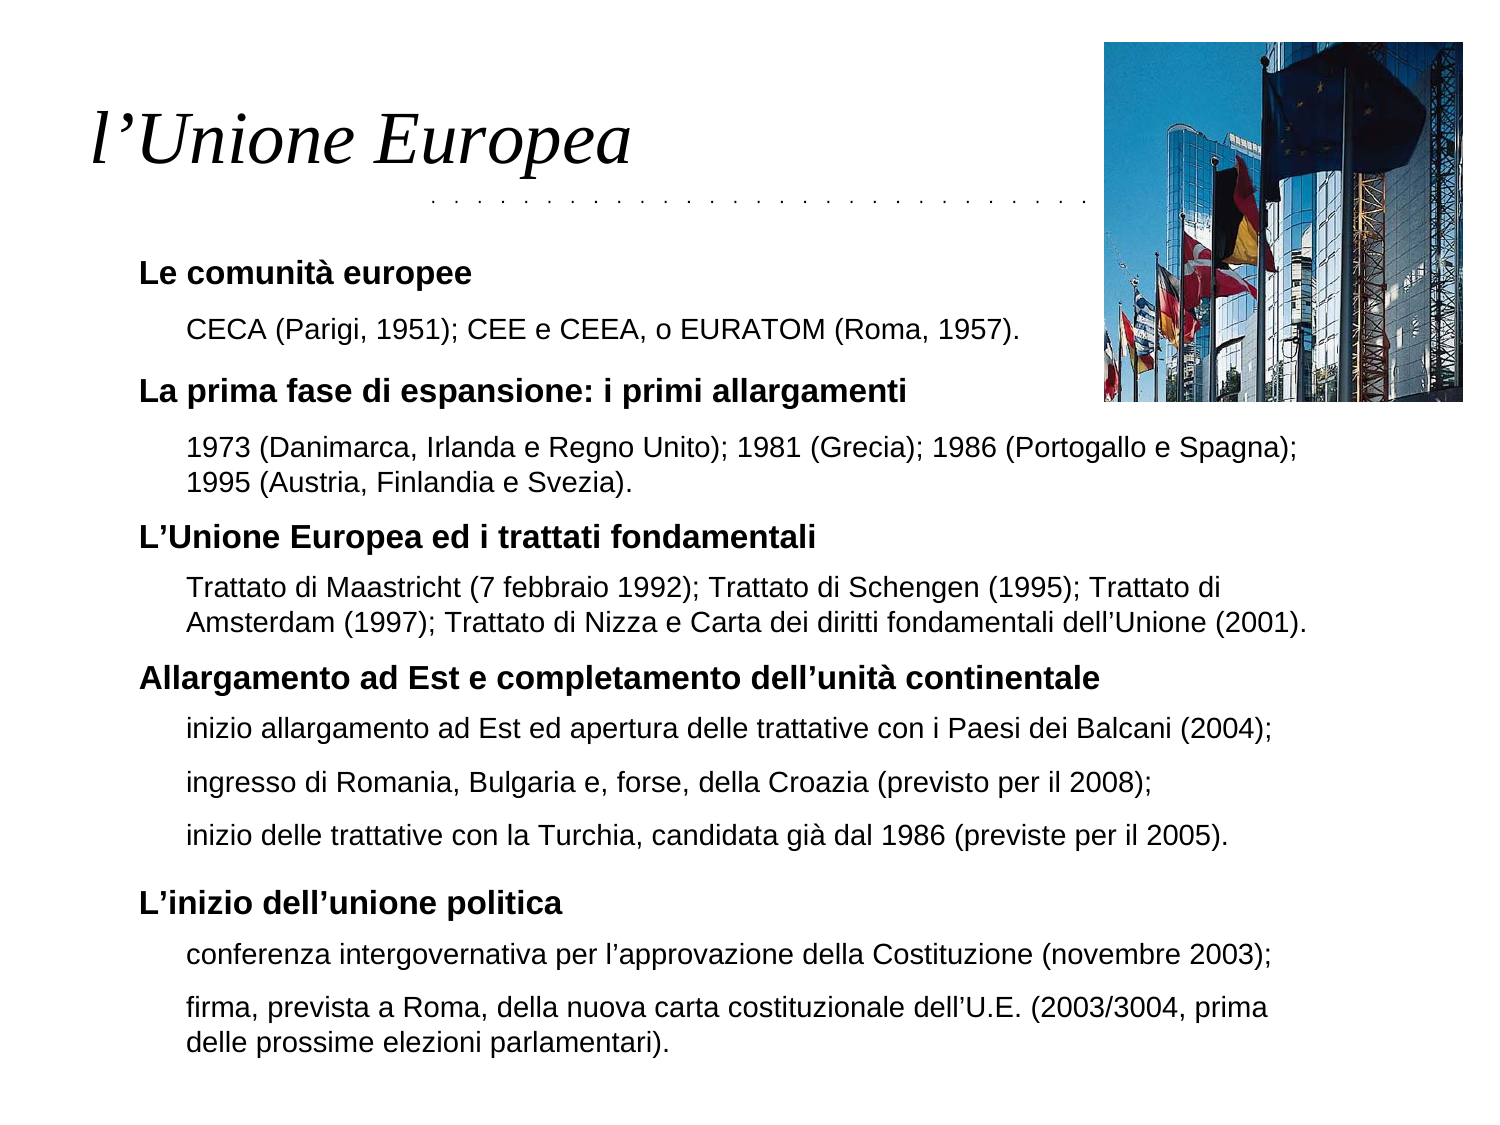

# l’Unione Europea
Le comunità europee
CECA (Parigi, 1951); CEE e CEEA, o EURATOM (Roma, 1957).
La prima fase di espansione: i primi allargamenti
1973 (Danimarca, Irlanda e Regno Unito); 1981 (Grecia); 1986 (Portogallo e Spagna); 1995 (Austria, Finlandia e Svezia).
L’Unione Europea ed i trattati fondamentali
Trattato di Maastricht (7 febbraio 1992); Trattato di Schengen (1995); Trattato di Amsterdam (1997); Trattato di Nizza e Carta dei diritti fondamentali dell’Unione (2001).
Allargamento ad Est e completamento dell’unità continentale
inizio allargamento ad Est ed apertura delle trattative con i Paesi dei Balcani (2004);
ingresso di Romania, Bulgaria e, forse, della Croazia (previsto per il 2008);
inizio delle trattative con la Turchia, candidata già dal 1986 (previste per il 2005).
L’inizio dell’unione politica
conferenza intergovernativa per l’approvazione della Costituzione (novembre 2003);
firma, prevista a Roma, della nuova carta costituzionale dell’U.E. (2003/3004, prima delle prossime elezioni parlamentari).